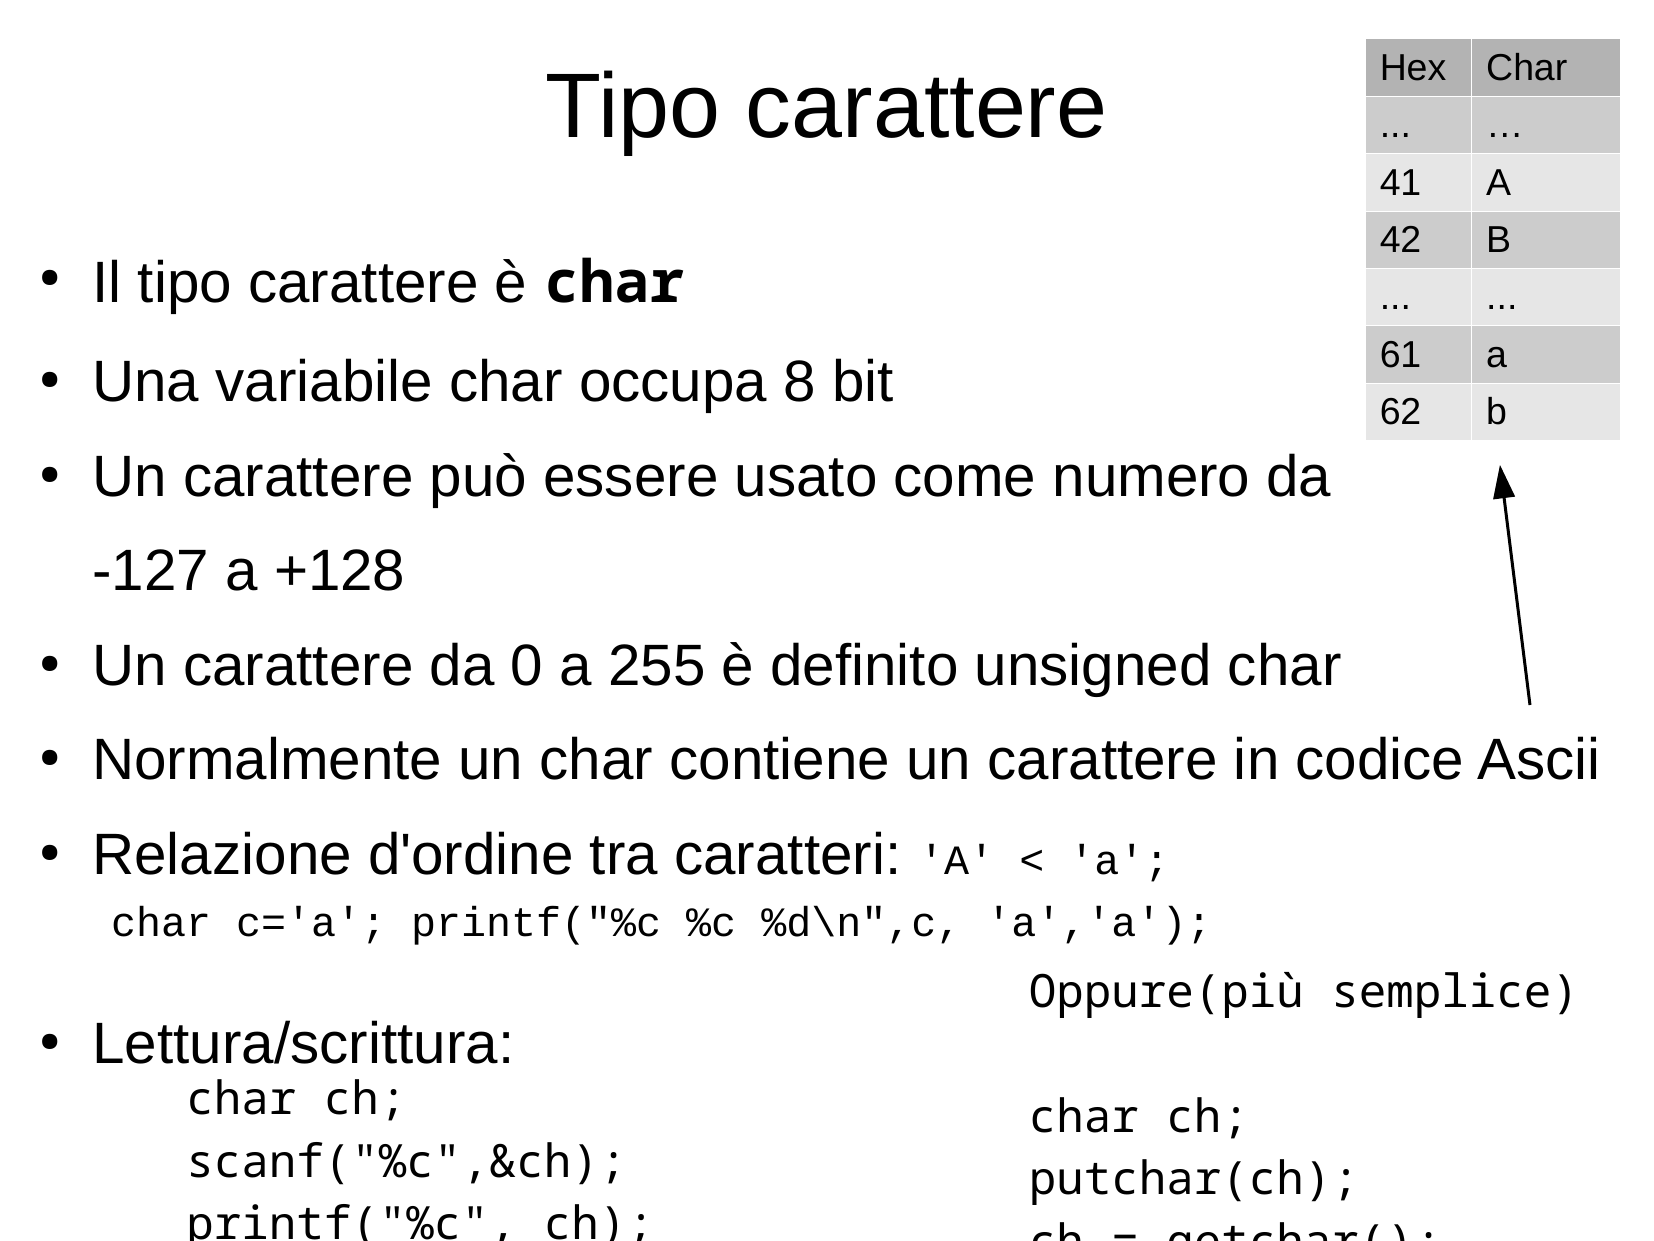

# Tipo carattere
| Hex | Char |
| --- | --- |
| ... | … |
| 41 | A |
| 42 | B |
| ... | ... |
| 61 | a |
| 62 | b |
Il tipo carattere è char
Una variabile char occupa 8 bit
Un carattere può essere usato come numero da
-127 a +128
Un carattere da 0 a 255 è definito unsigned char
Normalmente un char contiene un carattere in codice Ascii
Relazione d'ordine tra caratteri: 'A' < 'a';
Lettura/scrittura:
char c='a'; printf("%c %c %d\n",c, 'a','a');
Oppure(più semplice)
char ch;
putchar(ch);
ch = getchar();
char ch;
scanf("%c",&ch);
printf("%c", ch);